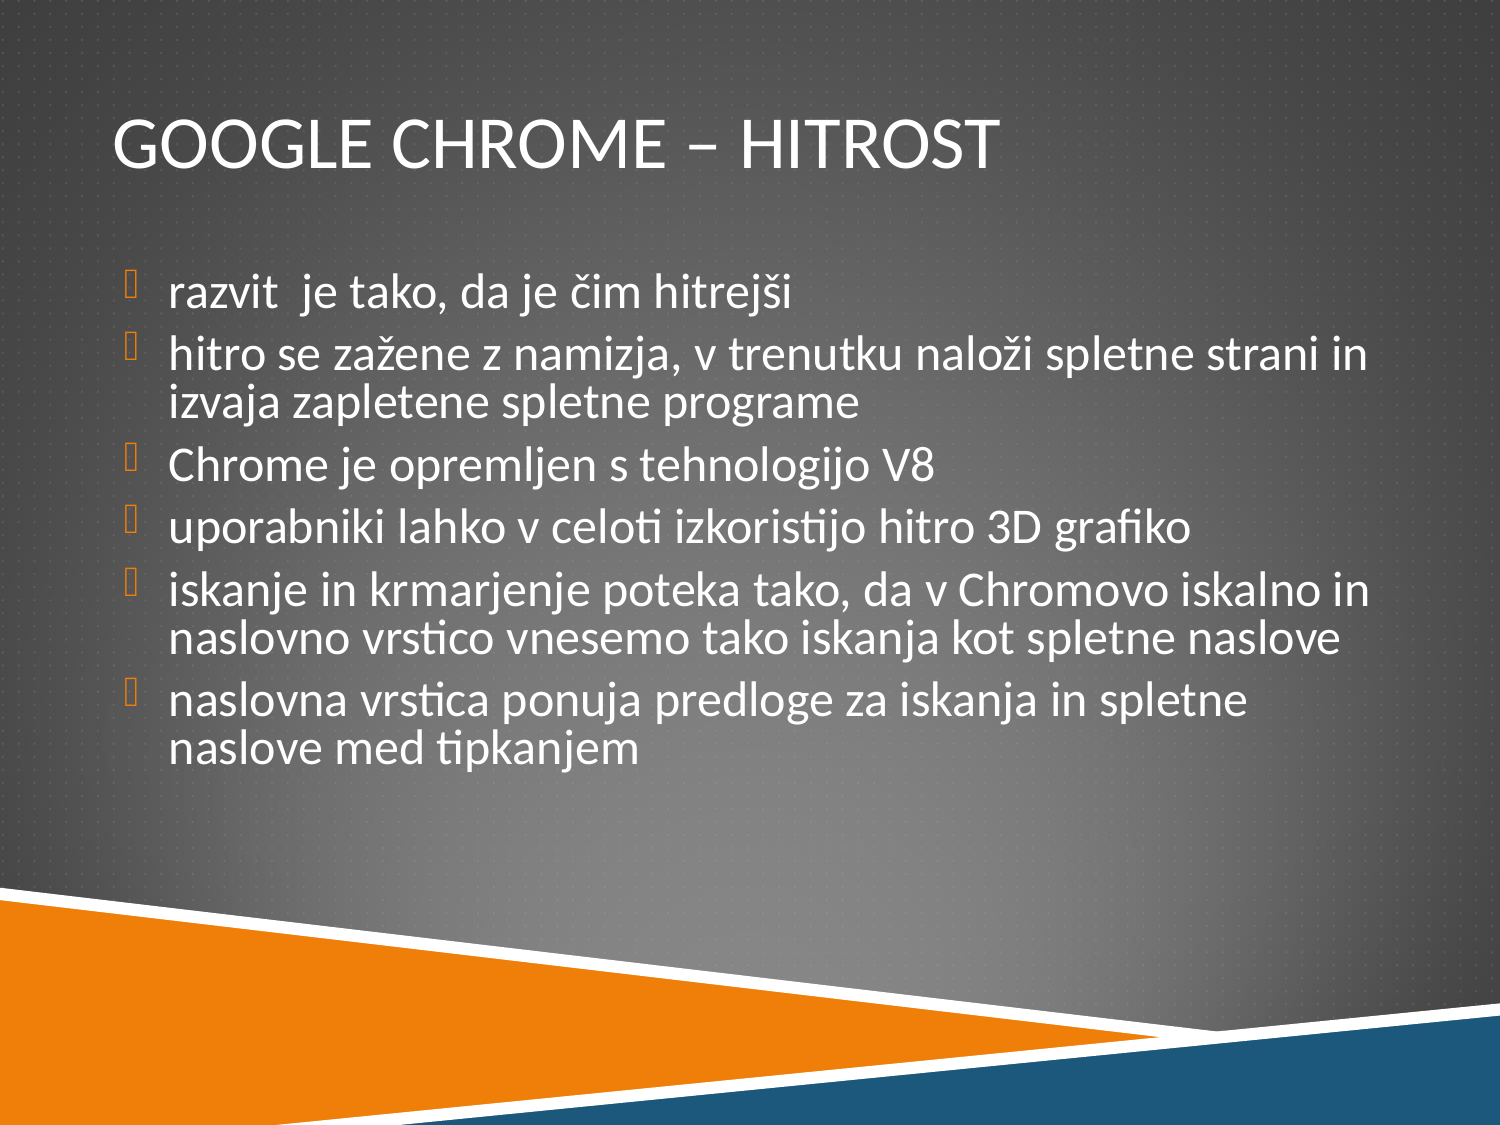

# GOOGLE CHROME – HITROST
razvit je tako, da je čim hitrejši
hitro se zažene z namizja, v trenutku naloži spletne strani in izvaja zapletene spletne programe
Chrome je opremljen s tehnologijo V8
uporabniki lahko v celoti izkoristijo hitro 3D grafiko
iskanje in krmarjenje poteka tako, da v Chromovo iskalno in naslovno vrstico vnesemo tako iskanja kot spletne naslove
naslovna vrstica ponuja predloge za iskanja in spletne naslove med tipkanjem